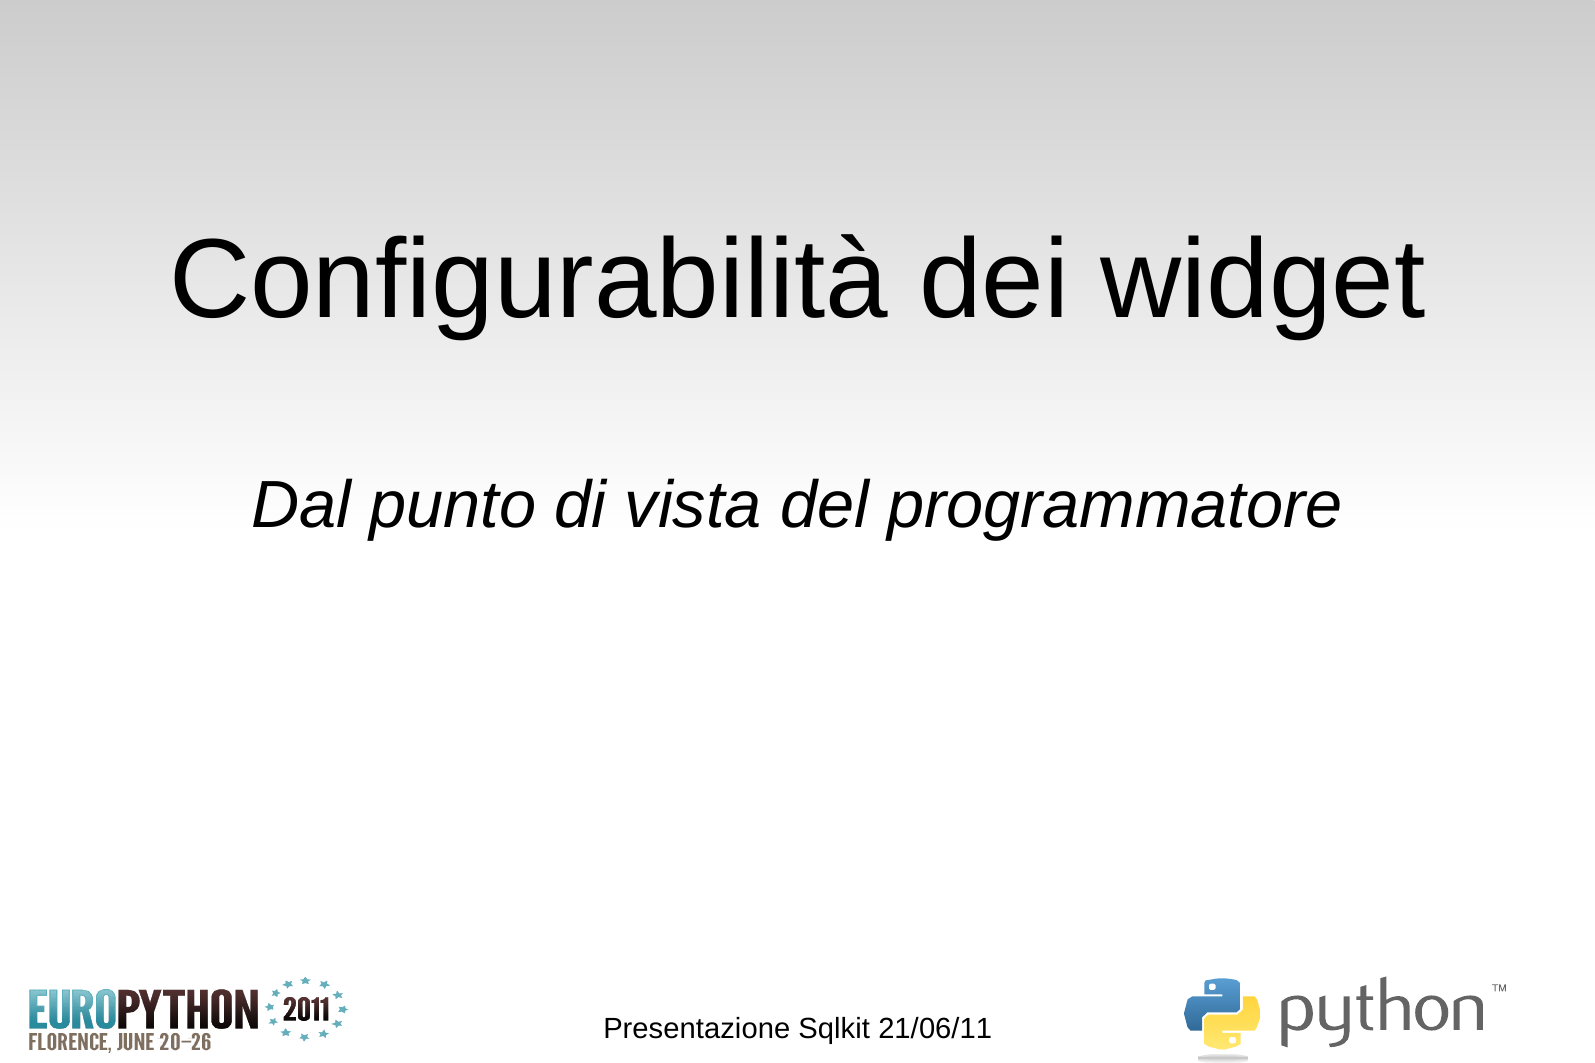

# Configurabilità dei widget
Dal punto di vista del programmatore